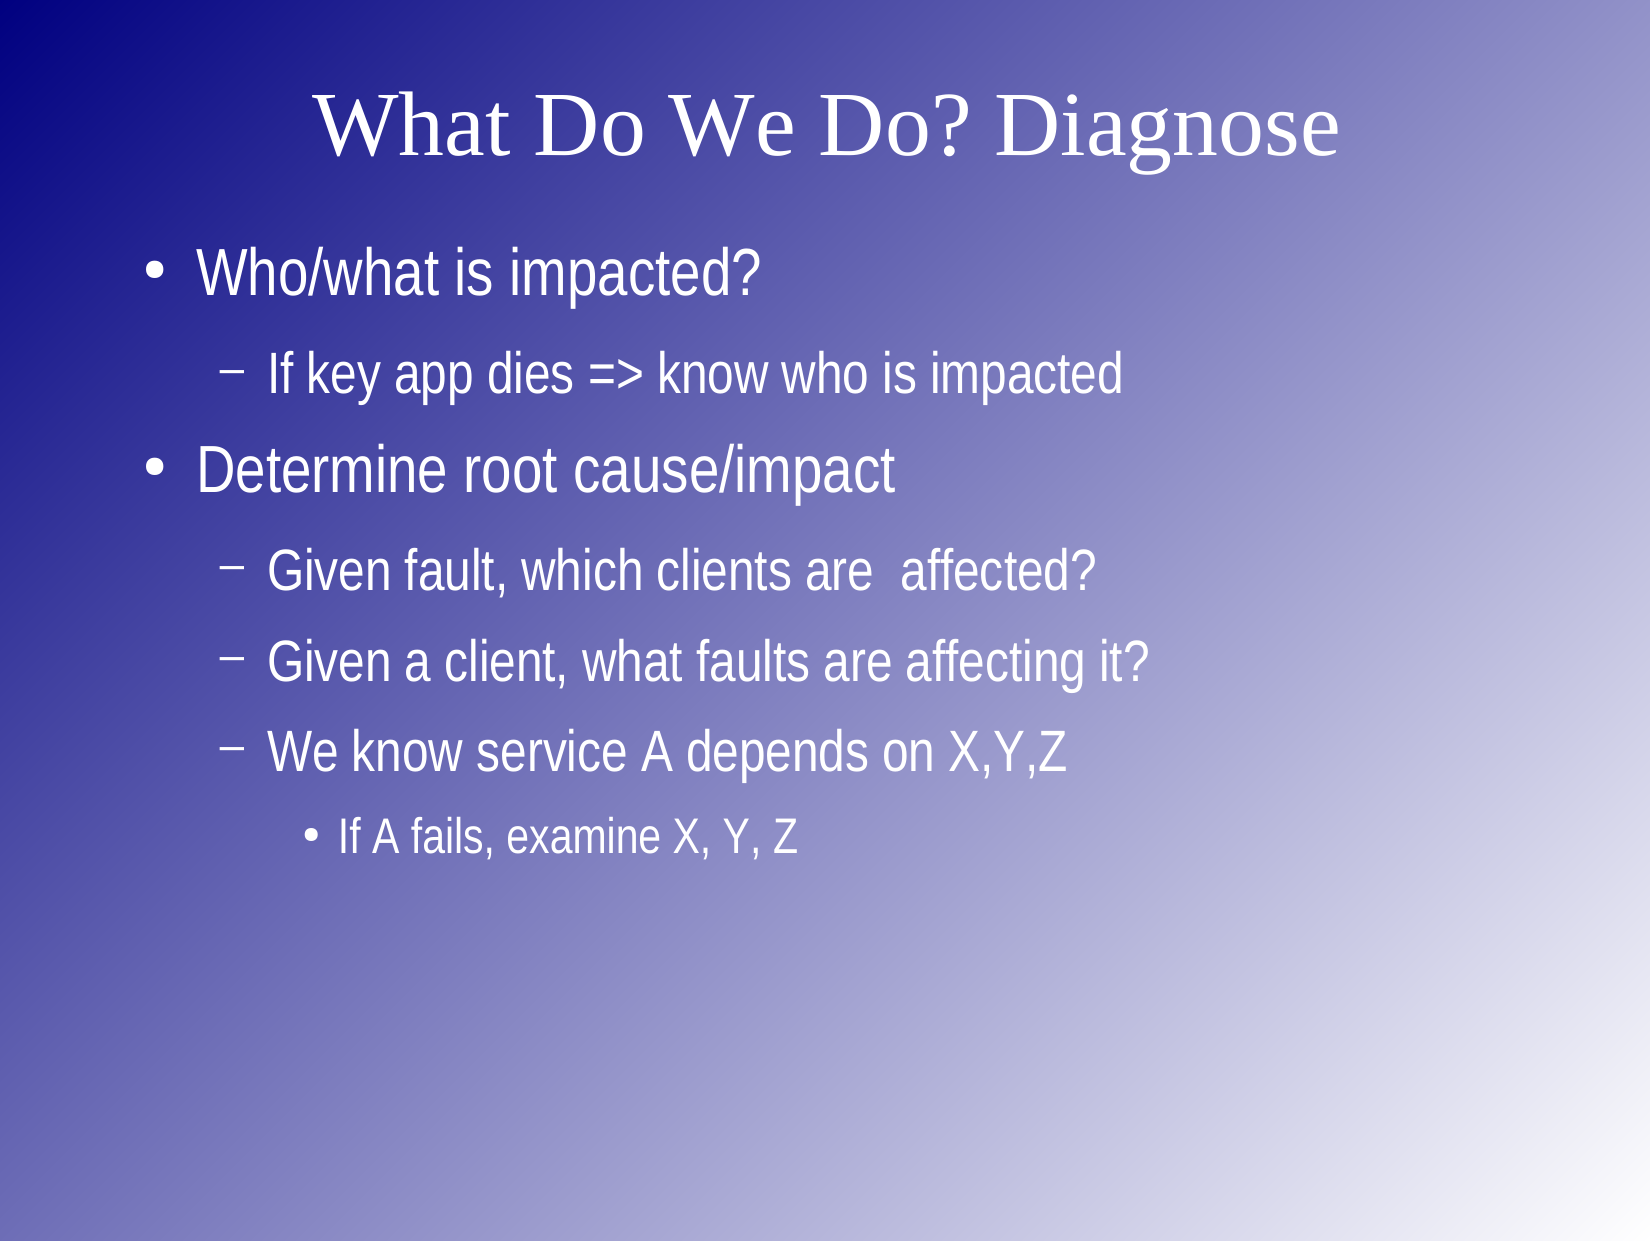

# What Do We Do? Diagnose
Who/what is impacted?
If key app dies => know who is impacted
Determine root cause/impact
Given fault, which clients are affected?
Given a client, what faults are affecting it?
We know service A depends on X,Y,Z
If A fails, examine X, Y, Z